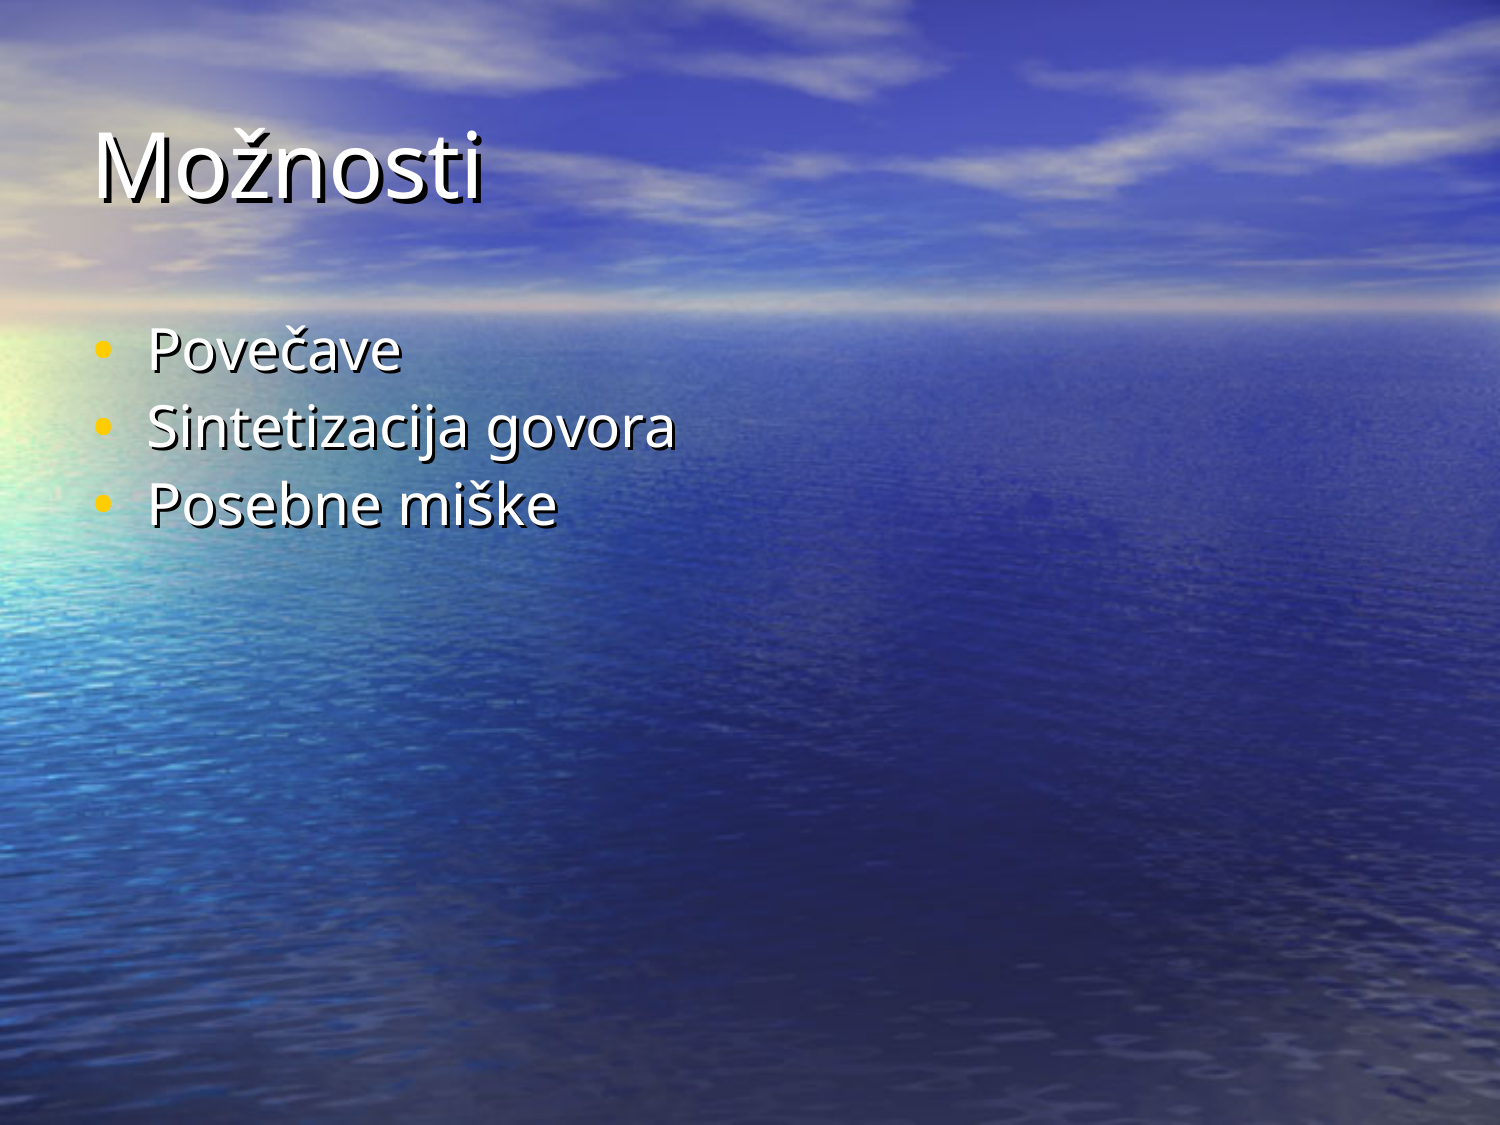

# Možnosti
Povečave
Sintetizacija govora
Posebne miške